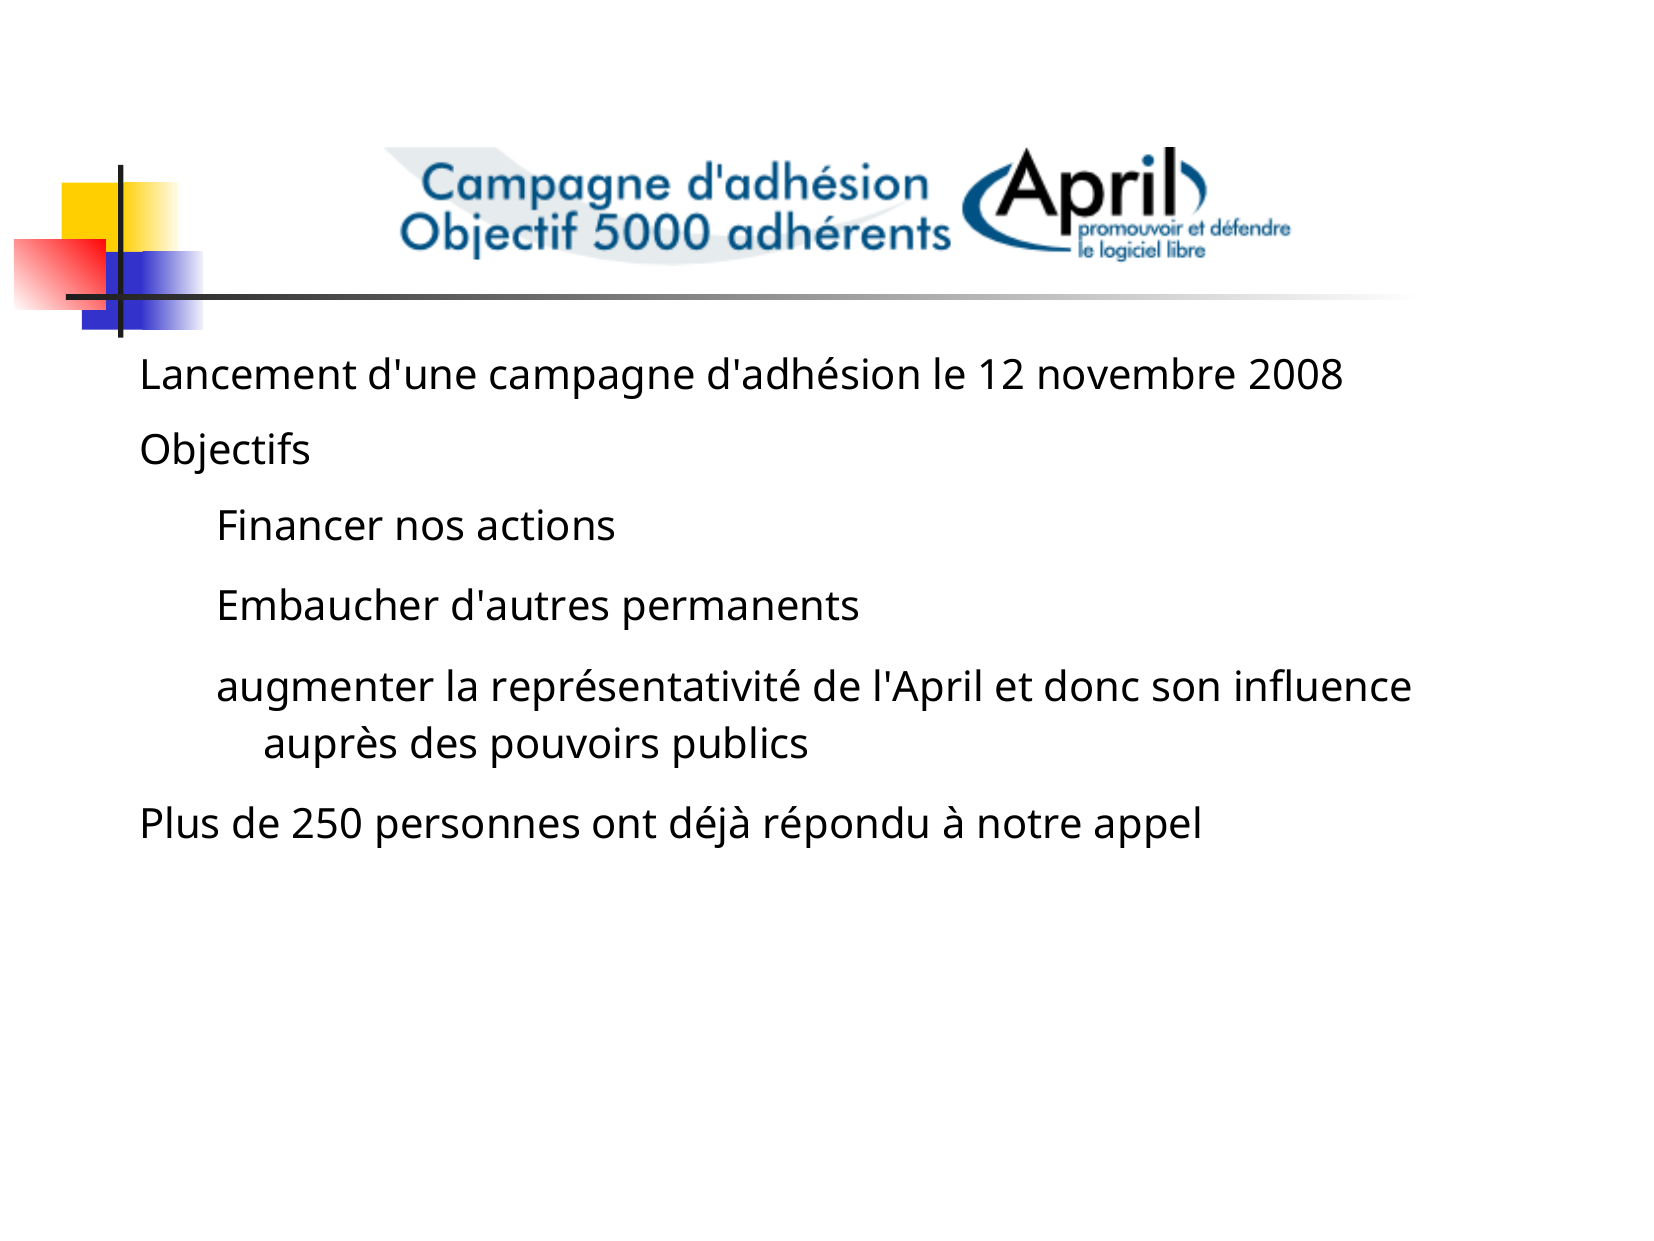

#
Lancement d'une campagne d'adhésion le 12 novembre 2008
Objectifs
Financer nos actions
Embaucher d'autres permanents
augmenter la représentativité de l'April et donc son influence auprès des pouvoirs publics
Plus de 250 personnes ont déjà répondu à notre appel